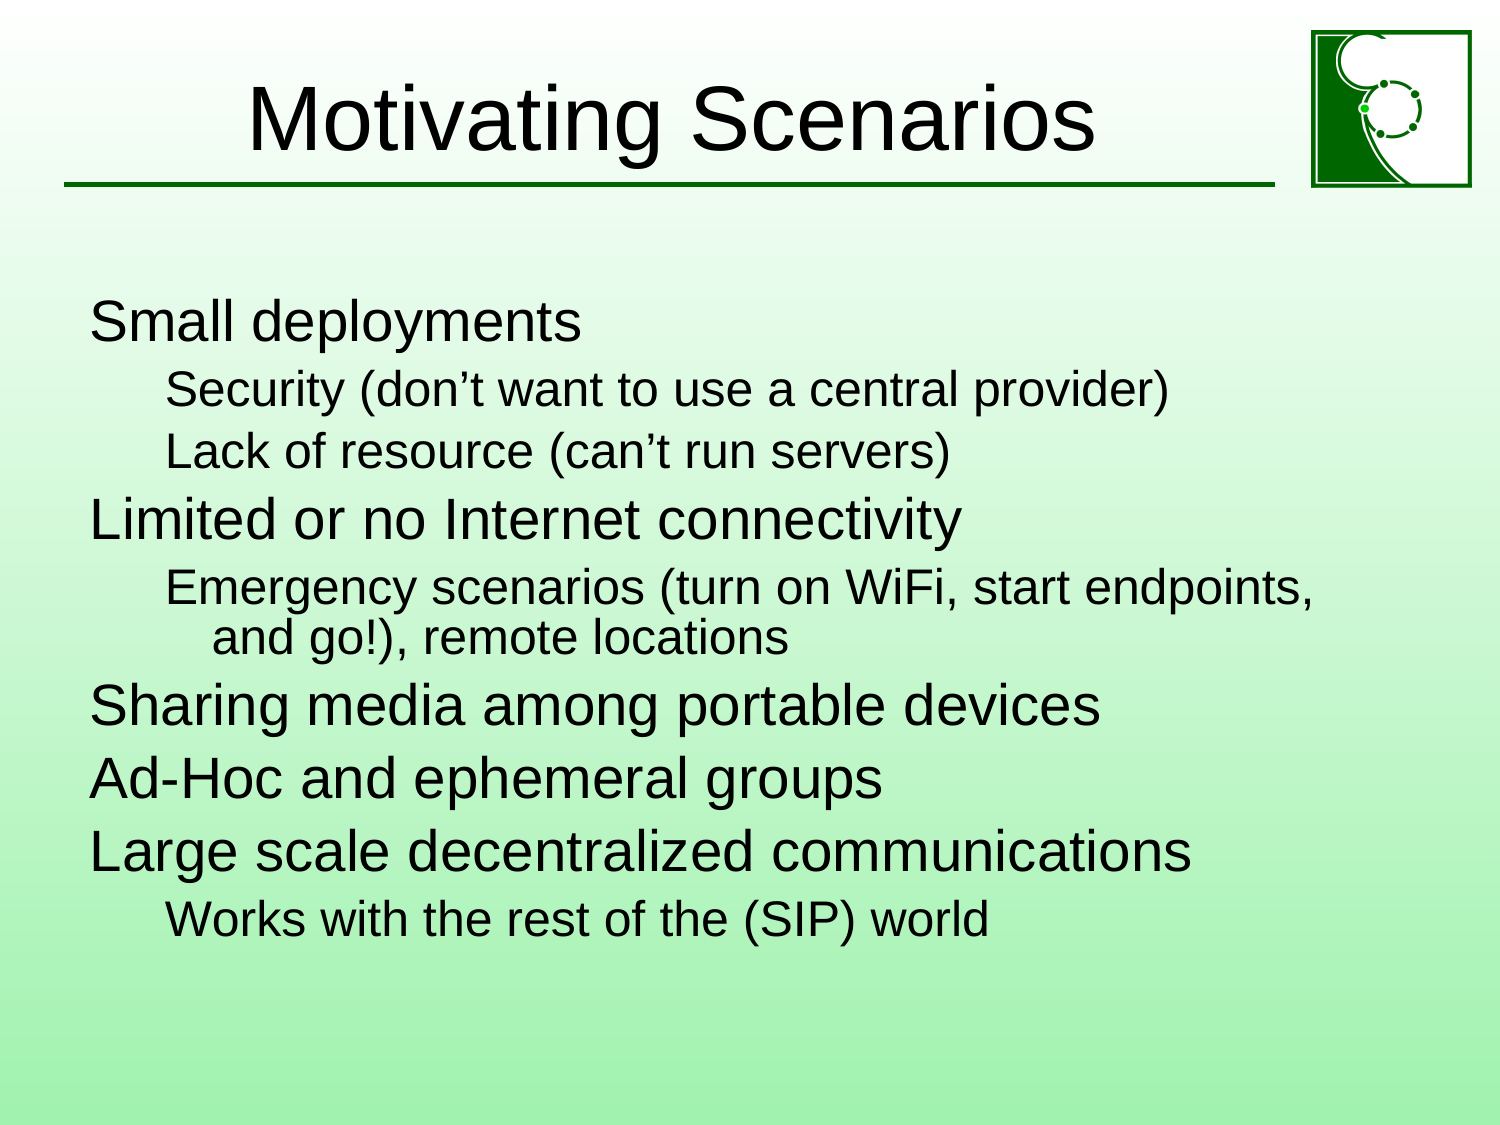

# Motivating Scenarios
Small deployments
Security (don’t want to use a central provider)
Lack of resource (can’t run servers)
Limited or no Internet connectivity
Emergency scenarios (turn on WiFi, start endpoints, and go!), remote locations
Sharing media among portable devices
Ad-Hoc and ephemeral groups
Large scale decentralized communications
Works with the rest of the (SIP) world